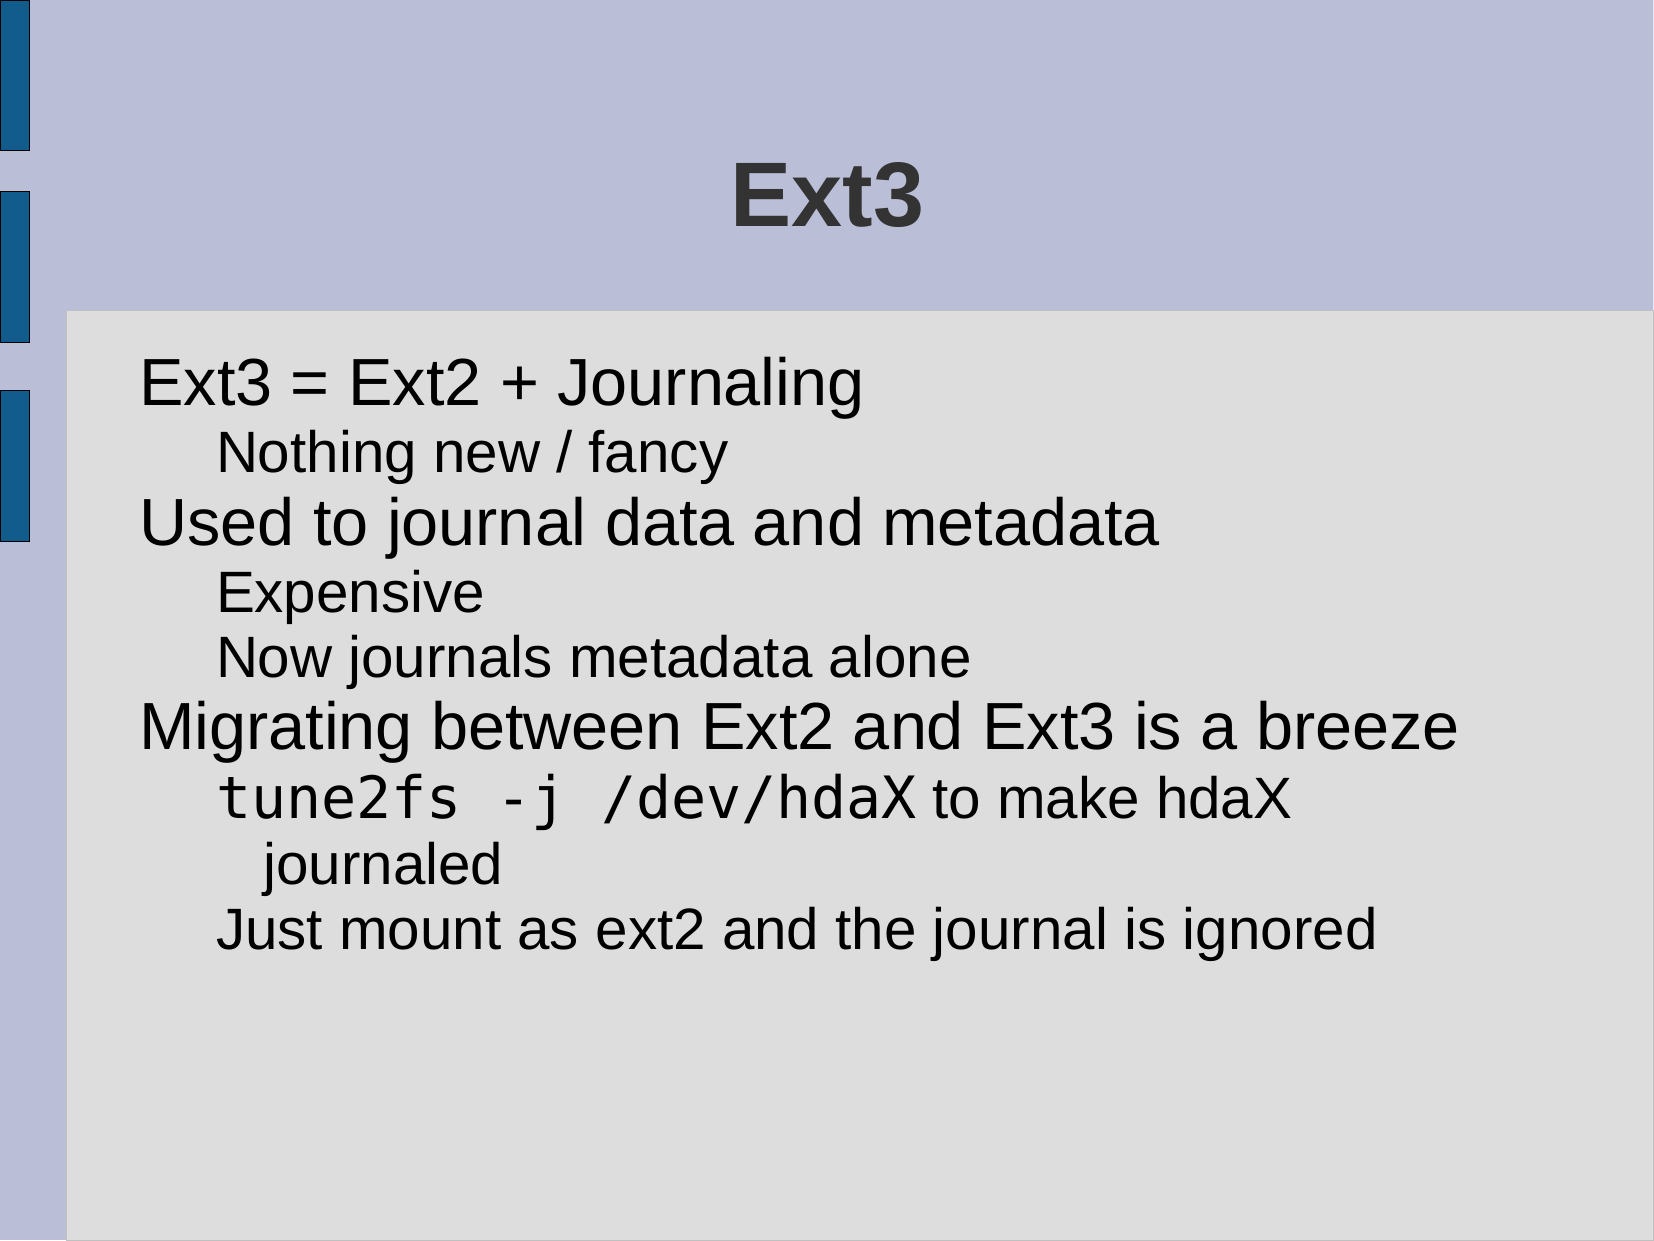

# Ext3
Ext3 = Ext2 + Journaling
Nothing new / fancy
Used to journal data and metadata
Expensive
Now journals metadata alone
Migrating between Ext2 and Ext3 is a breeze
tune2fs -j /dev/hdaX to make hdaX journaled
Just mount as ext2 and the journal is ignored